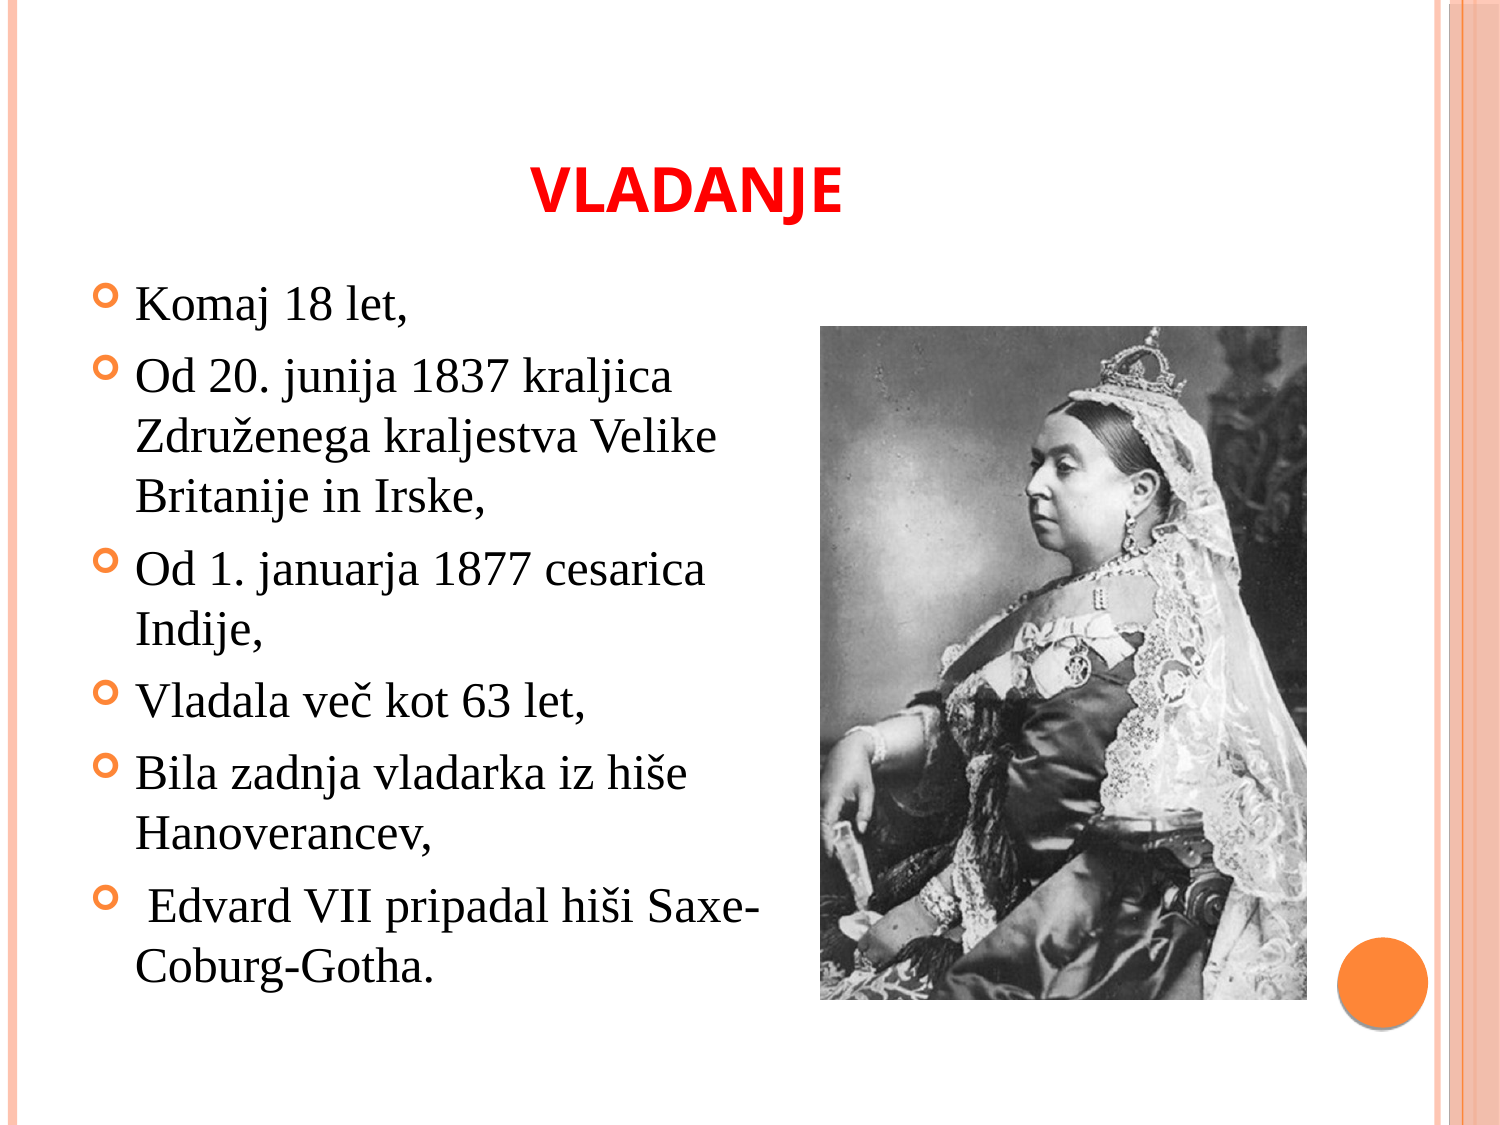

# vladanje
Komaj 18 let,
Od 20. junija 1837 kraljica Združenega kraljestva Velike Britanije in Irske,
Od 1. januarja 1877 cesarica Indije,
Vladala več kot 63 let,
Bila zadnja vladarka iz hiše Hanoverancev,
 Edvard VII pripadal hiši Saxe-Coburg-Gotha.